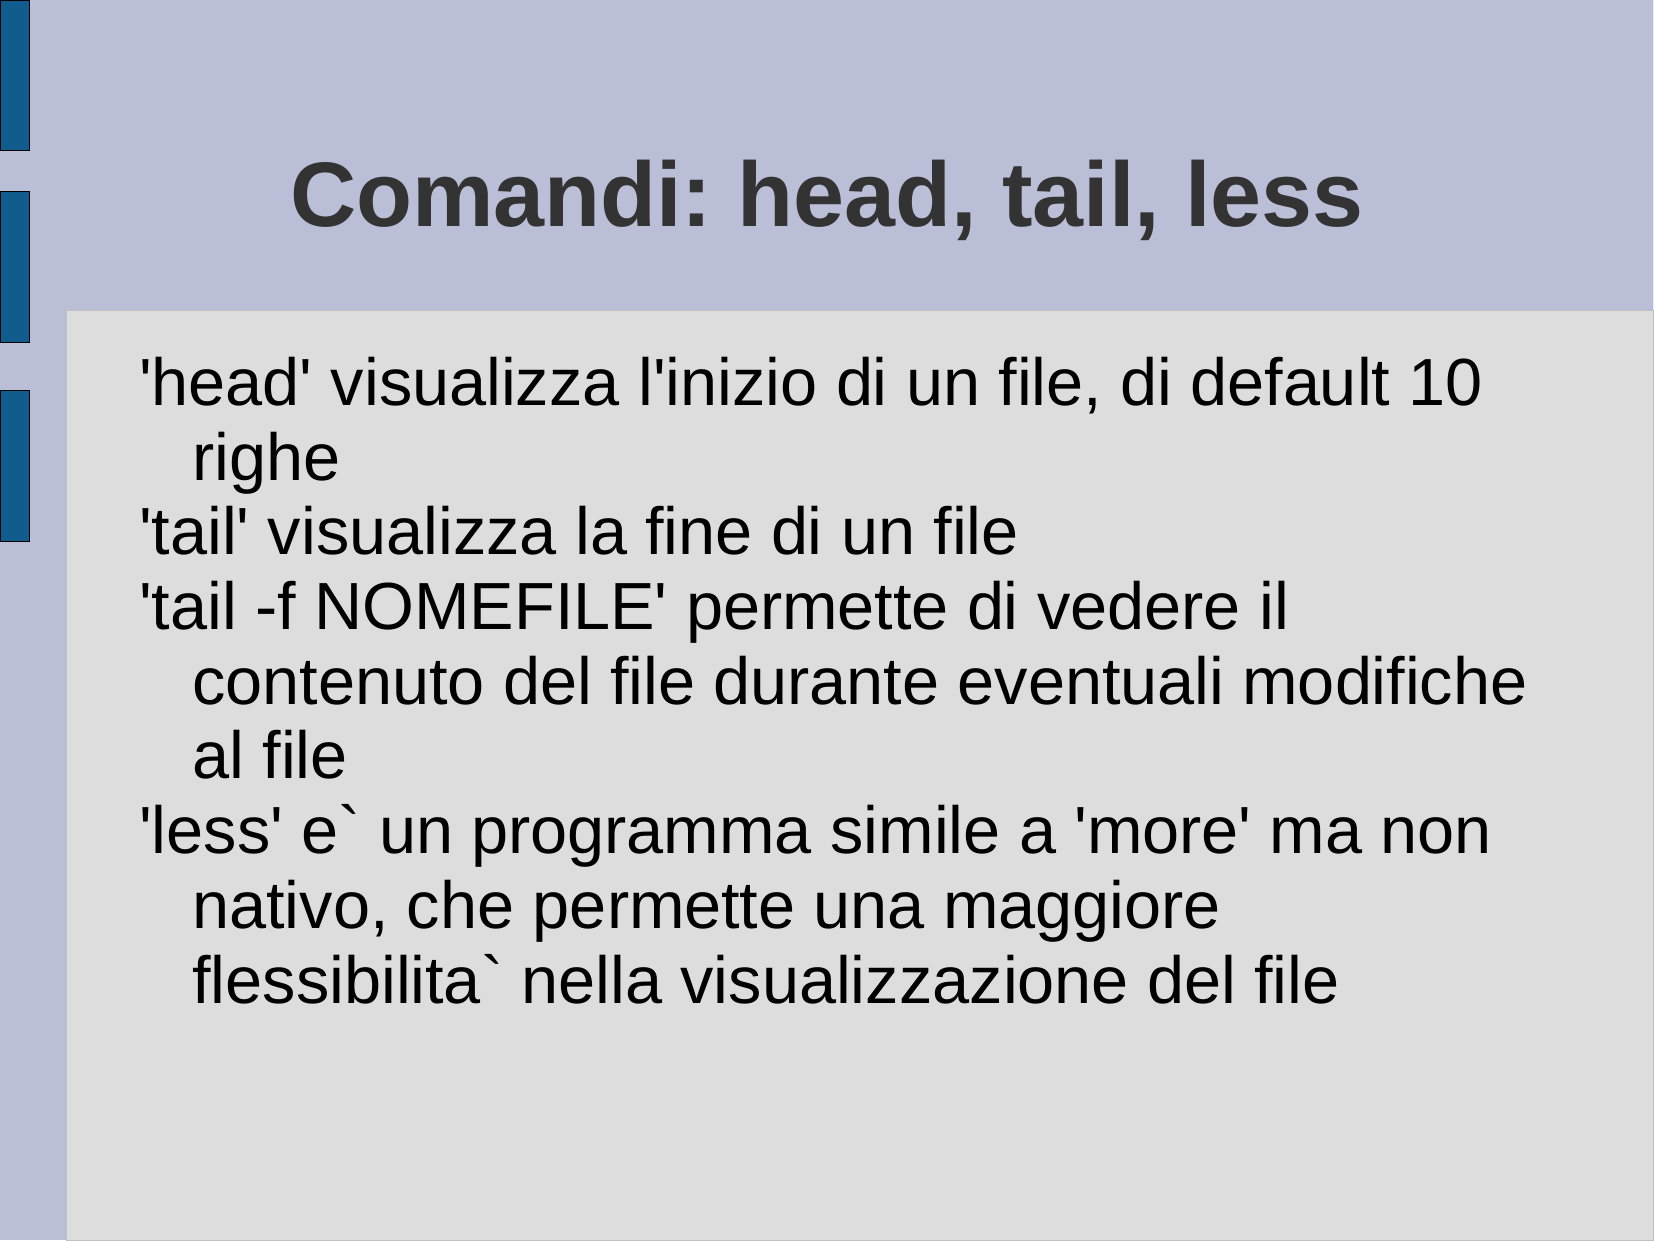

# Comandi: head, tail, less
'head' visualizza l'inizio di un file, di default 10 righe
'tail' visualizza la fine di un file
'tail -f NOMEFILE' permette di vedere il contenuto del file durante eventuali modifiche al file
'less' e` un programma simile a 'more' ma non nativo, che permette una maggiore flessibilita` nella visualizzazione del file